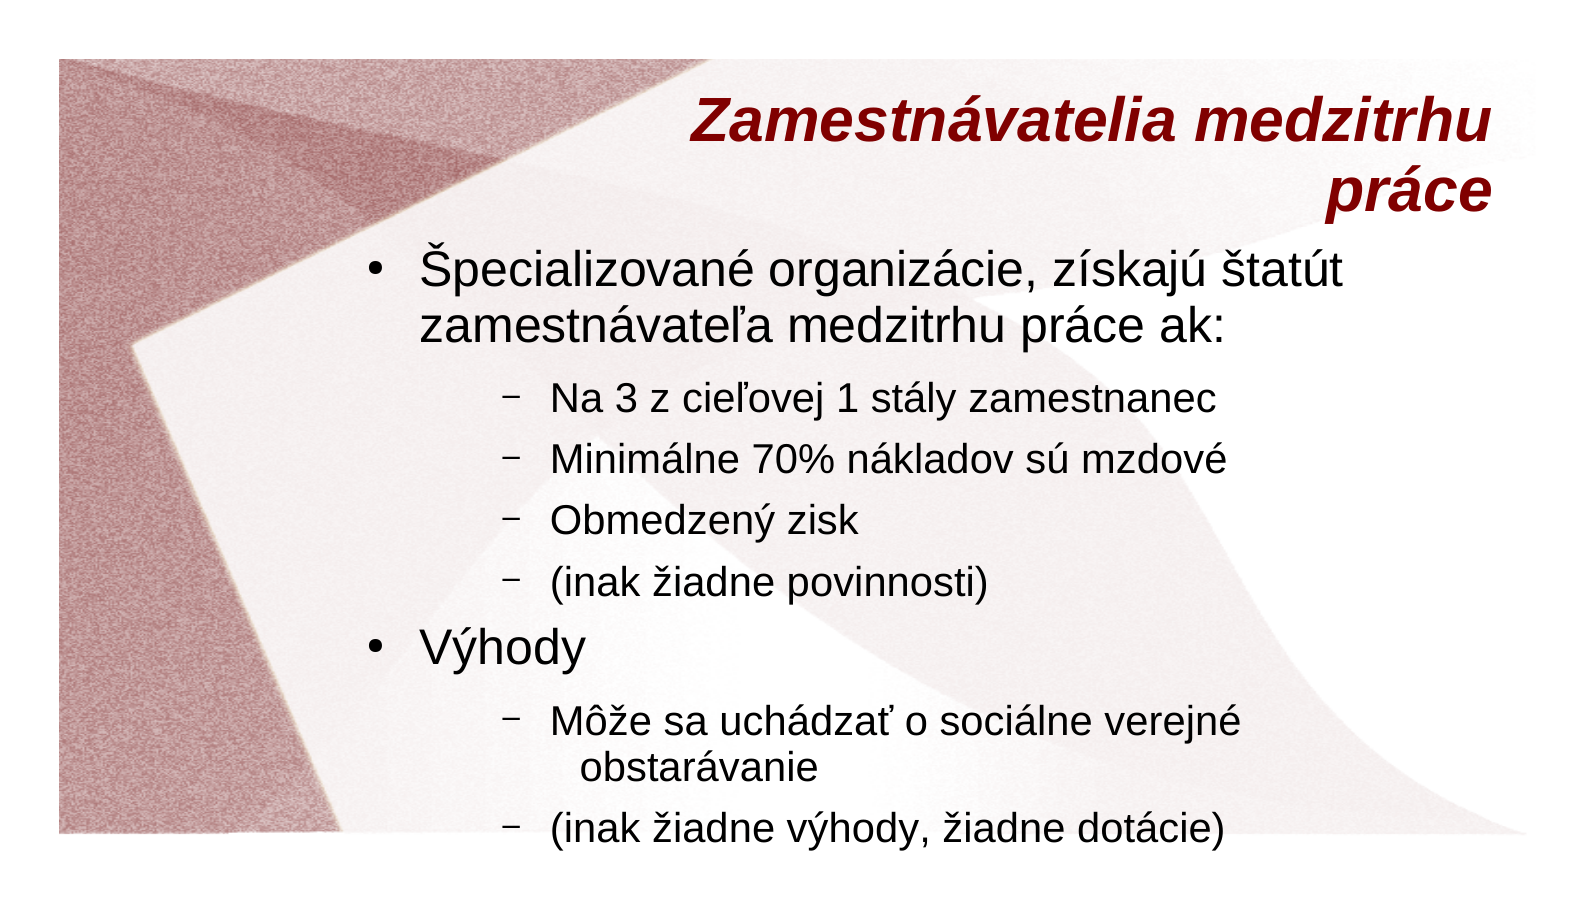

# Zamestnávatelia medzitrhu práce
Špecializované organizácie, získajú štatút zamestnávateľa medzitrhu práce ak:
Na 3 z cieľovej 1 stály zamestnanec
Minimálne 70% nákladov sú mzdové
Obmedzený zisk
(inak žiadne povinnosti)
Výhody
Môže sa uchádzať o sociálne verejné obstarávanie
(inak žiadne výhody, žiadne dotácie)